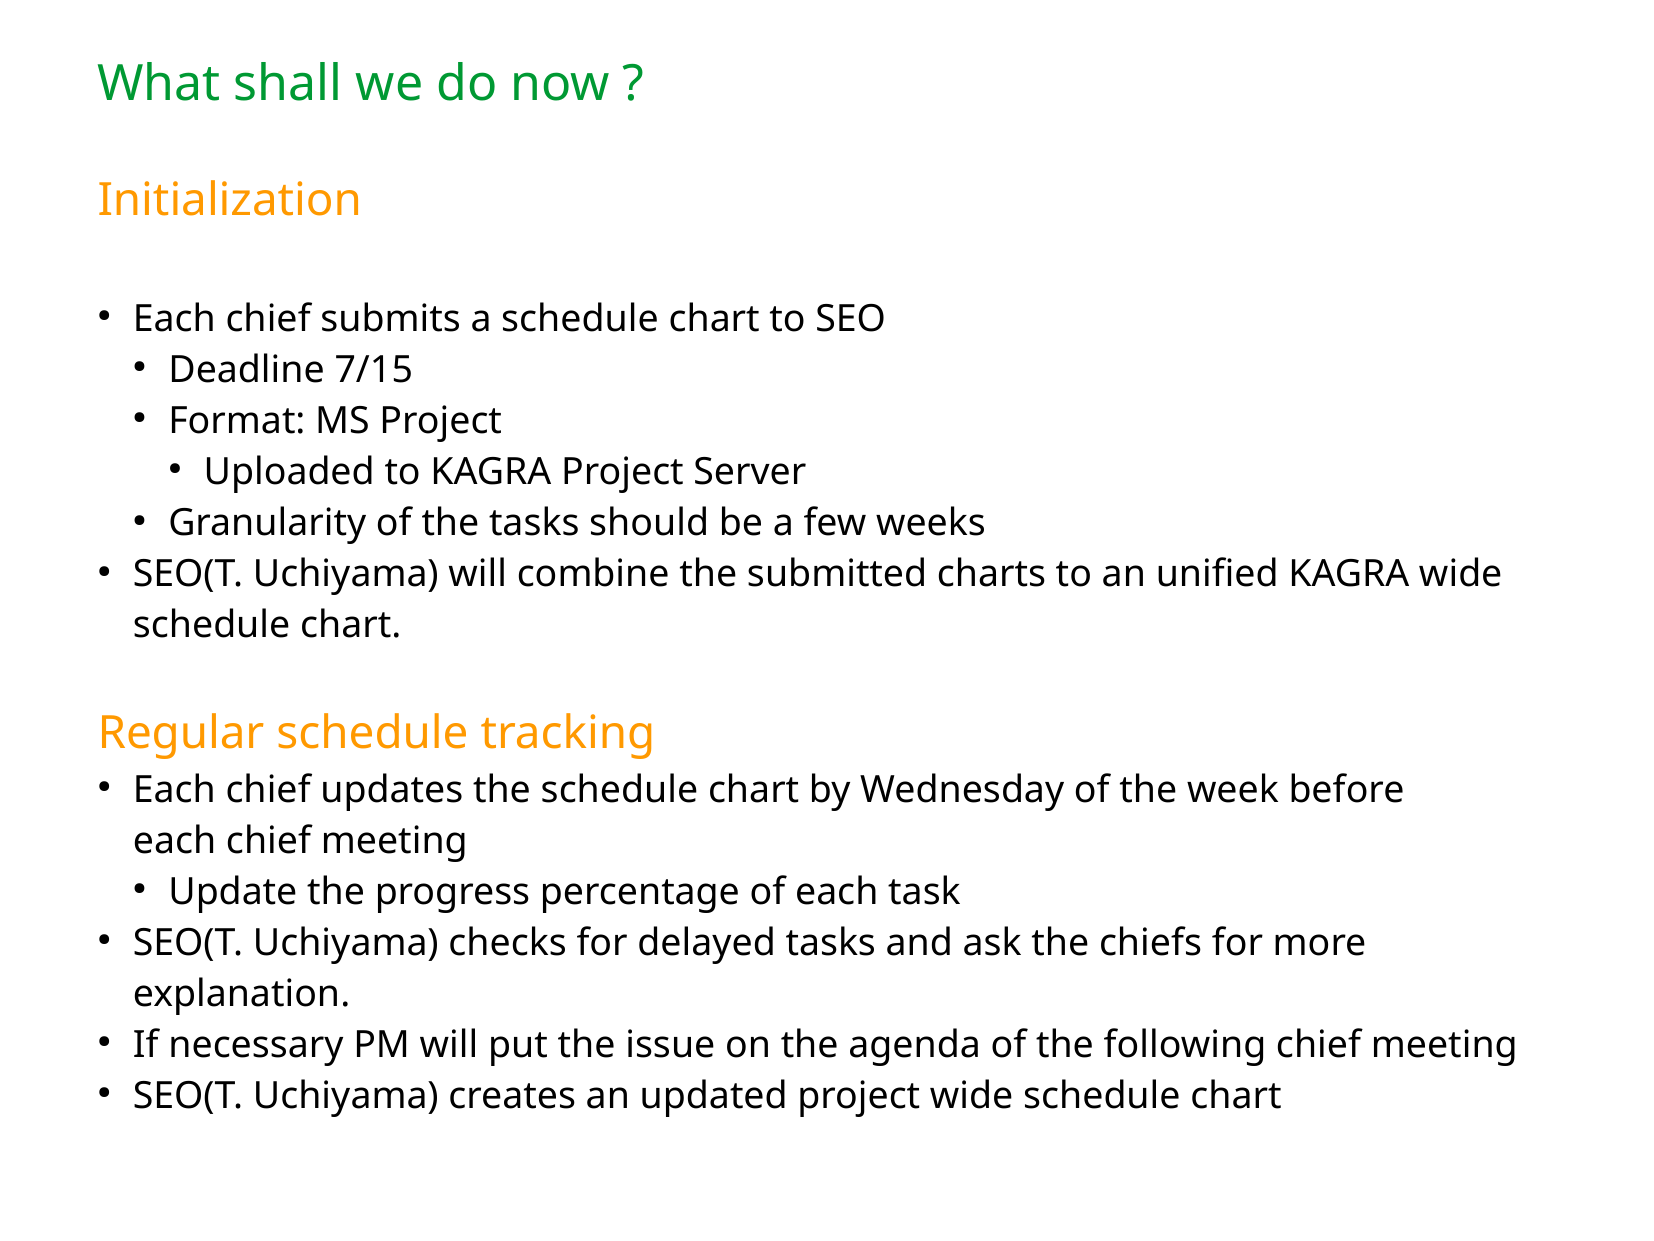

What shall we do now ?
Initialization
Each chief submits a schedule chart to SEO
Deadline 7/15
Format: MS Project
Uploaded to KAGRA Project Server
Granularity of the tasks should be a few weeks
SEO(T. Uchiyama) will combine the submitted charts to an unified KAGRA wide
schedule chart.
Regular schedule tracking
Each chief updates the schedule chart by Wednesday of the week before
each chief meeting
Update the progress percentage of each task
SEO(T. Uchiyama) checks for delayed tasks and ask the chiefs for more
explanation.
If necessary PM will put the issue on the agenda of the following chief meeting
SEO(T. Uchiyama) creates an updated project wide schedule chart